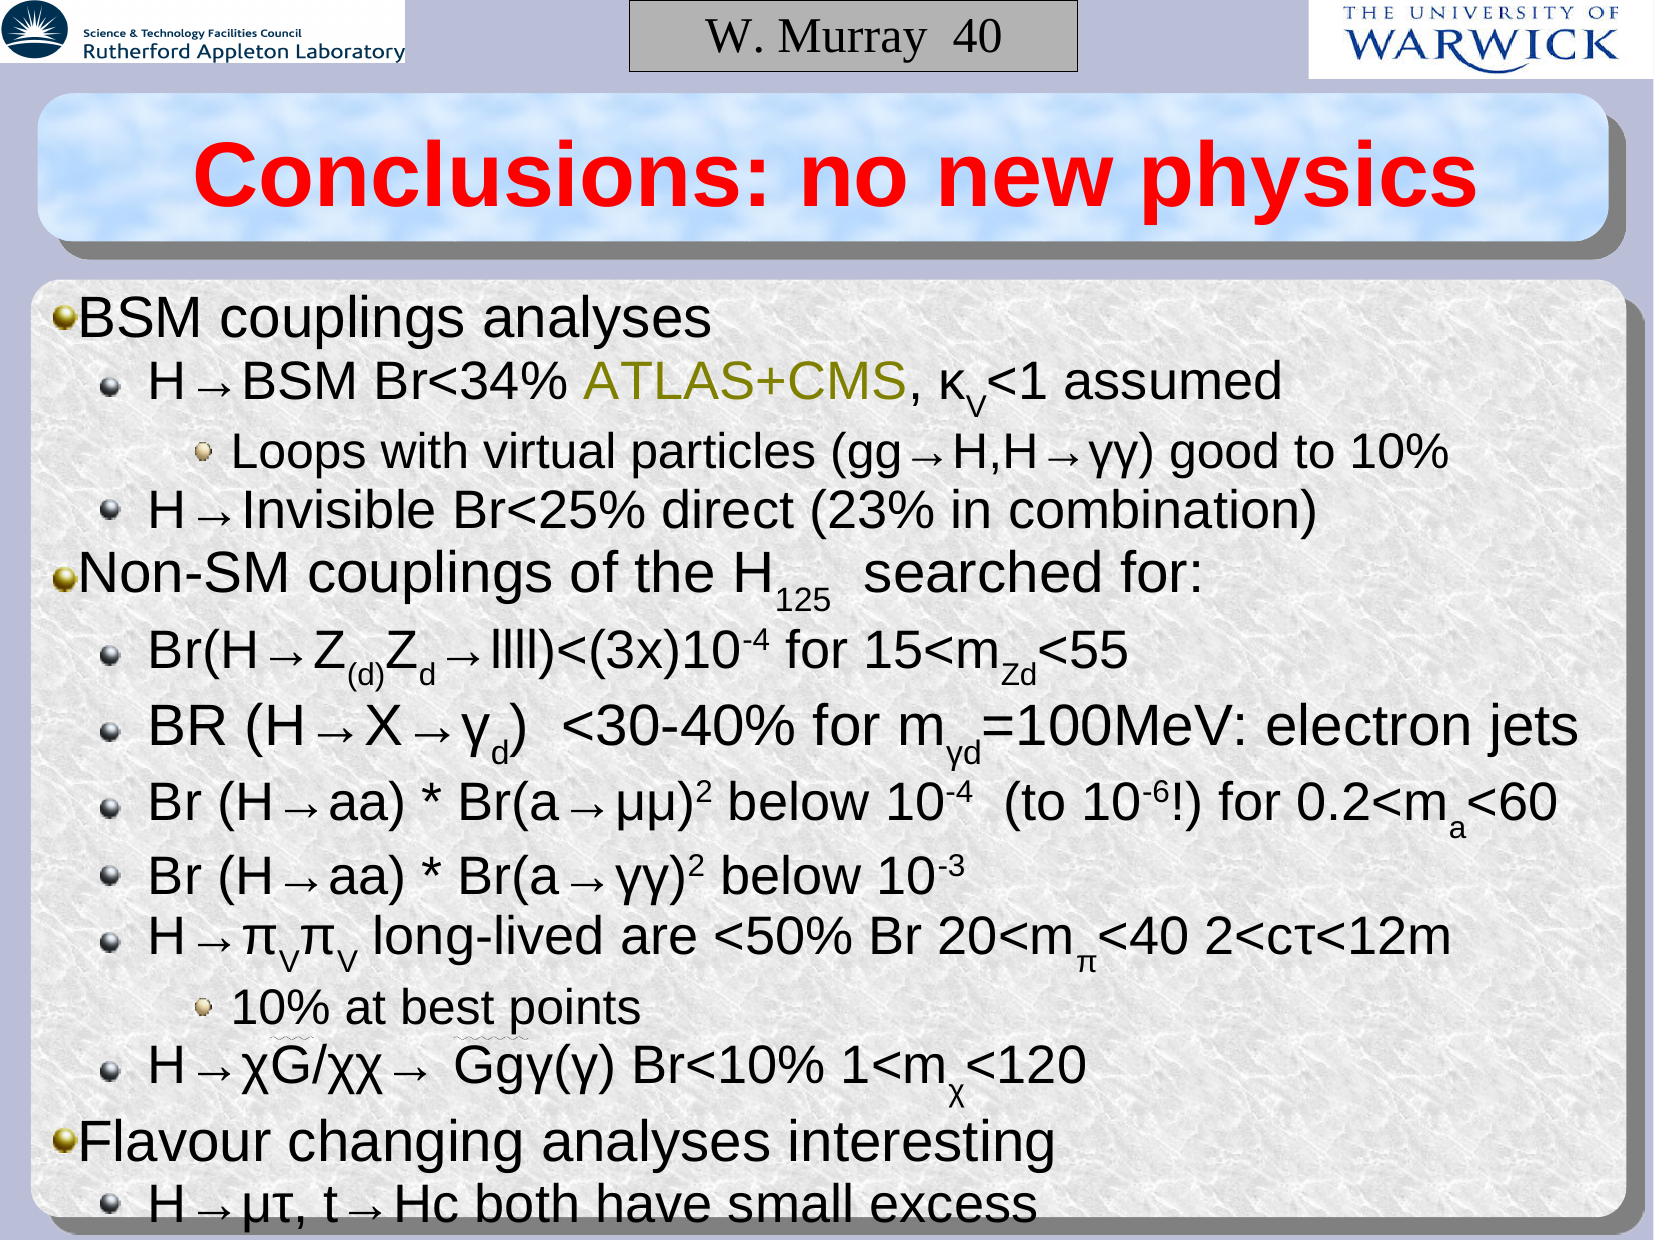

# Conclusions: no new physics
BSM couplings analyses
H→BSM Br<34% ATLAS+CMS, κV<1 assumed
Loops with virtual particles (gg→H,H→γγ) good to 10%
H→Invisible Br<25% direct (23% in combination)
Non-SM couplings of the H125 searched for:
Br(H→Z(d)Zd→llll)<(3x)10-4 for 15<mZd<55
BR (H→X→γd) <30-40% for mγd=100MeV: electron jets
Br (H→aa) * Br(a→μμ)2 below 10-4 (to 10-6!) for 0.2<ma<60
Br (H→aa) * Br(a→γγ)2 below 10-3
H→πVπV long-lived are <50% Br 20<mπ<40 2<cτ<12m
10% at best points
H→χG/χχ→ Ggγ(γ) Br<10% 1<mχ<120
Flavour changing analyses interesting
H→μτ, t→Hc both have small excess